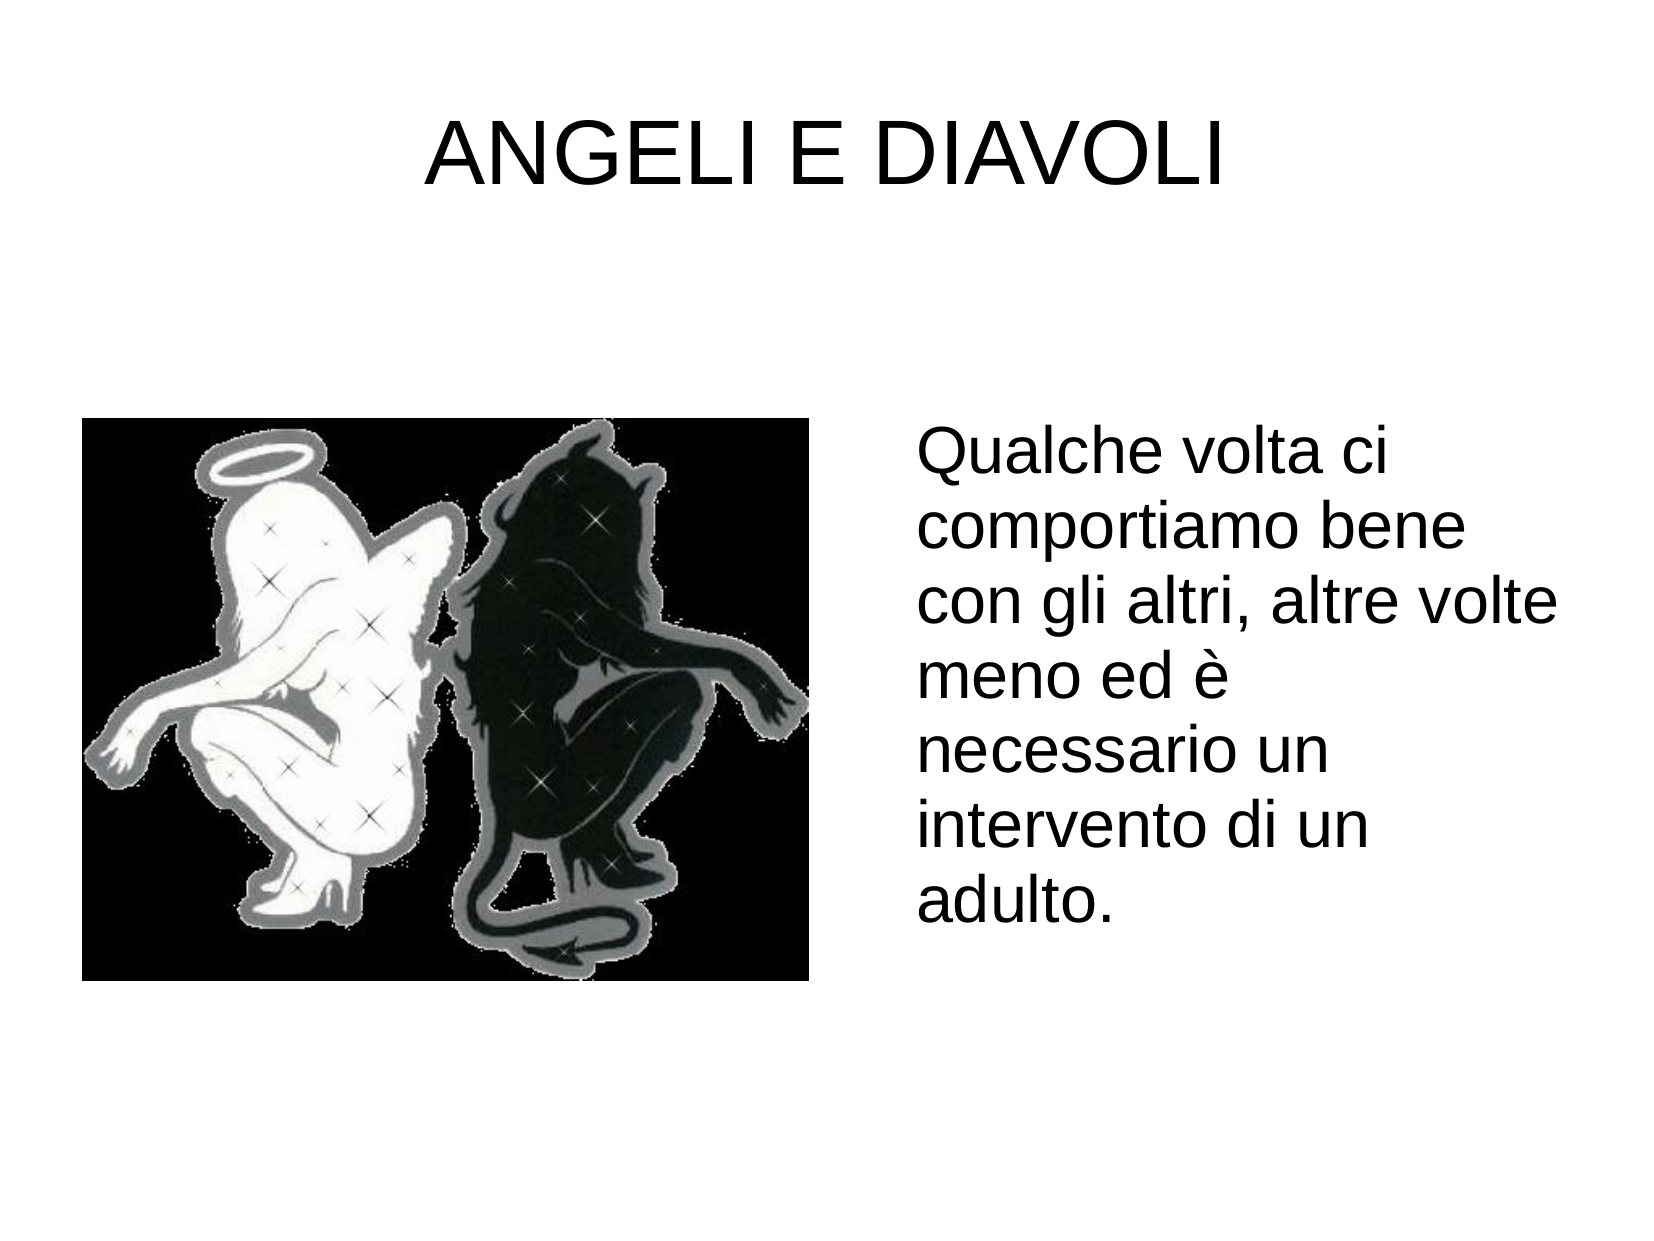

# ANGELI E DIAVOLI
Qualche volta ci comportiamo bene con gli altri, altre volte meno ed è necessario un intervento di un adulto.